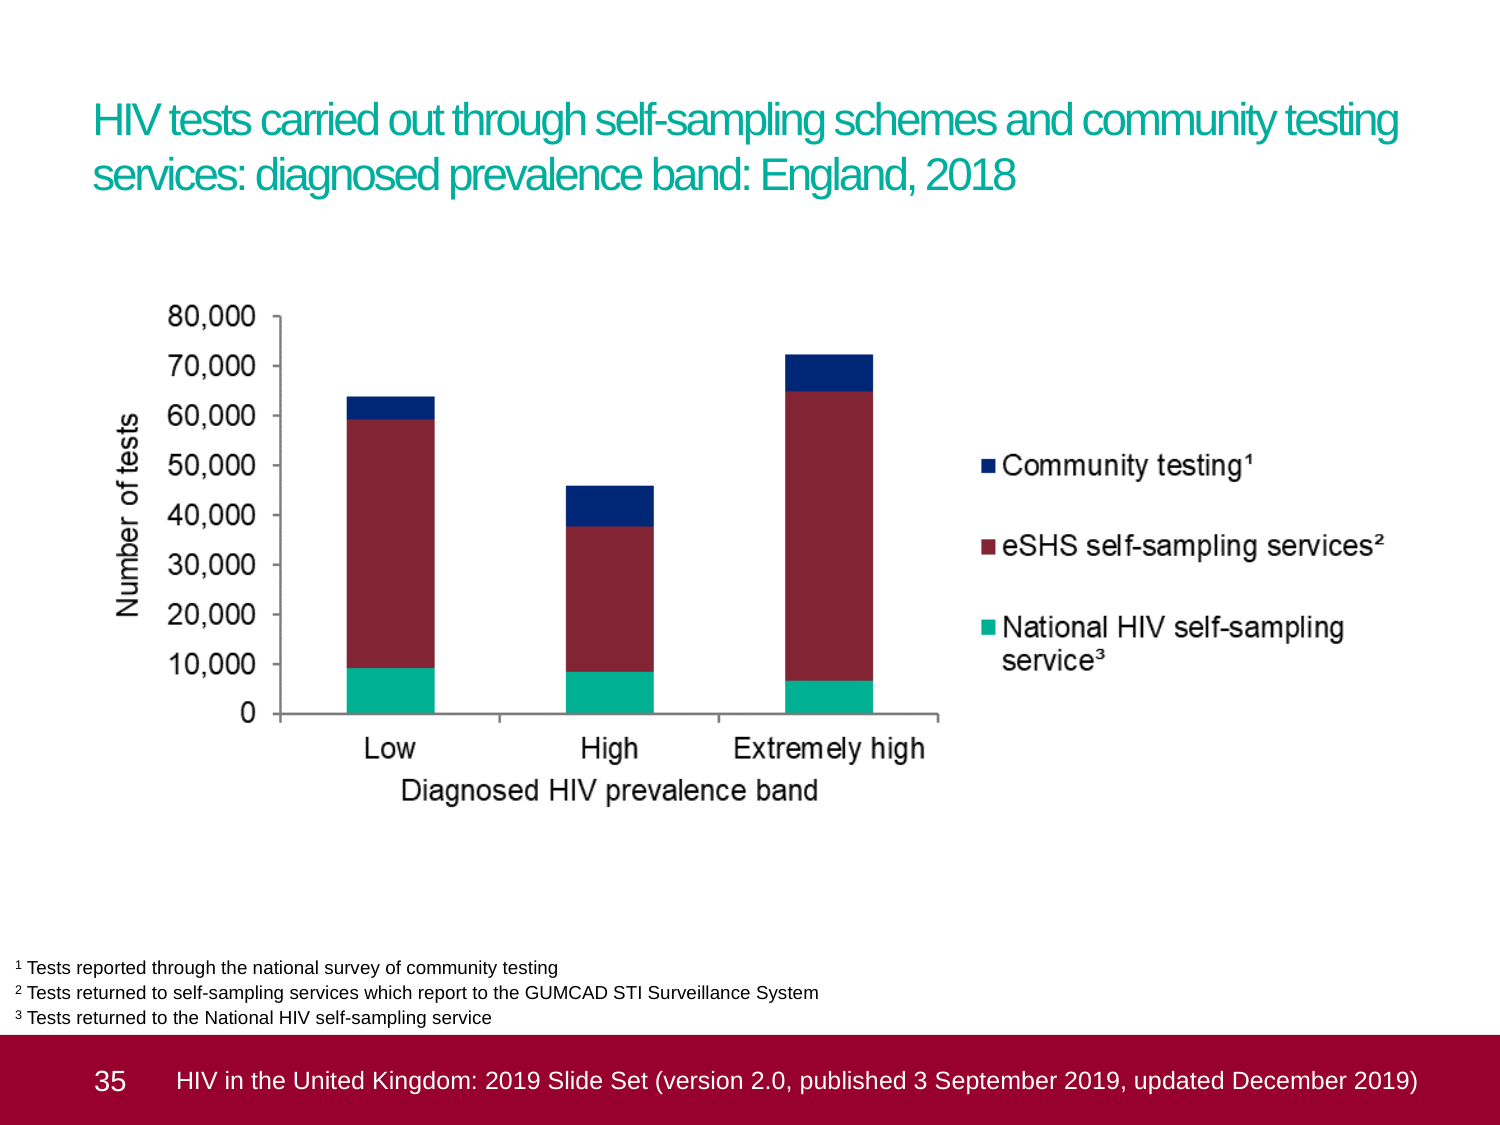

# HIV tests carried out through self-sampling schemes and community testing services: diagnosed prevalence band: England, 2018
1 Tests reported through the national survey of community testing
2 Tests returned to self-sampling services which report to the GUMCAD STI Surveillance System
3 Tests returned to the National HIV self-sampling service
 1
HIV in the United Kingdom: 2019 Slide Set (version 2.0, published 3 September 2019, updated December 2019)